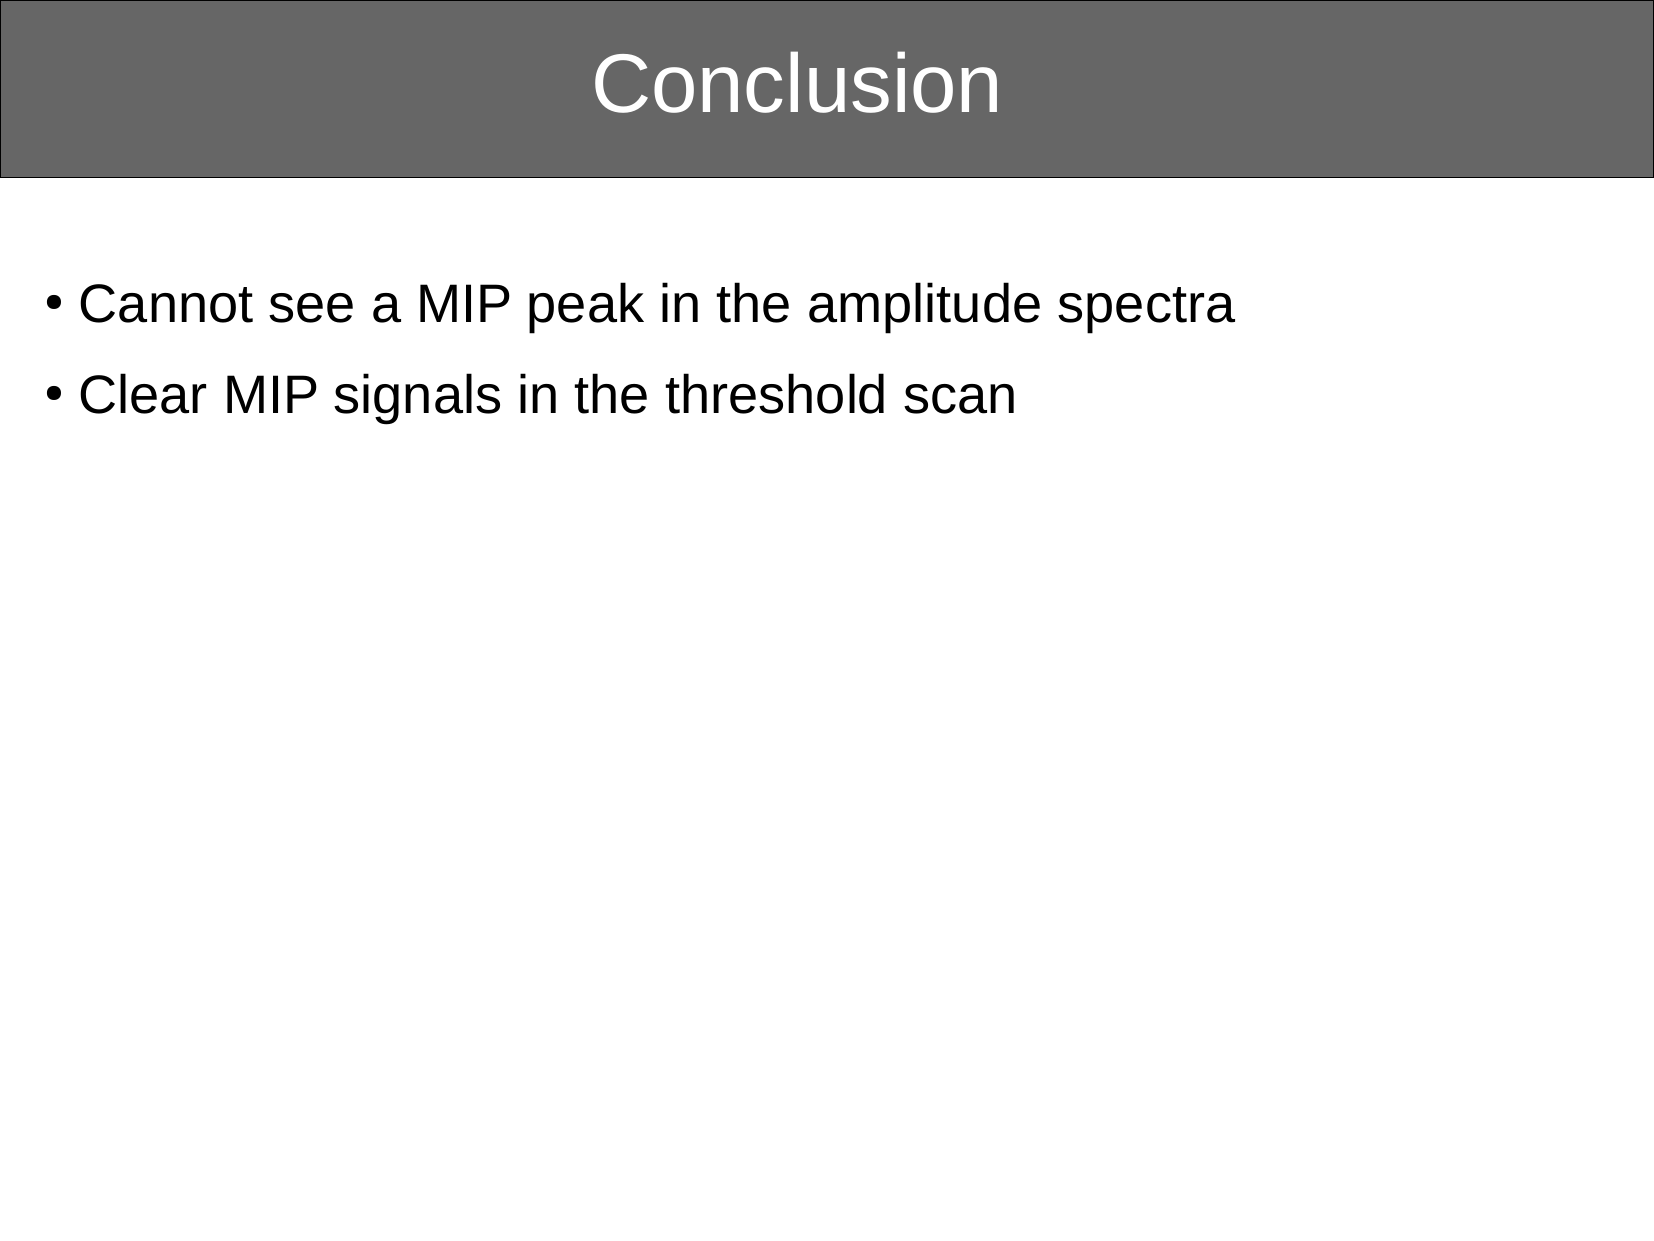

Conclusion
 Cannot see a MIP peak in the amplitude spectra
 Clear MIP signals in the threshold scan